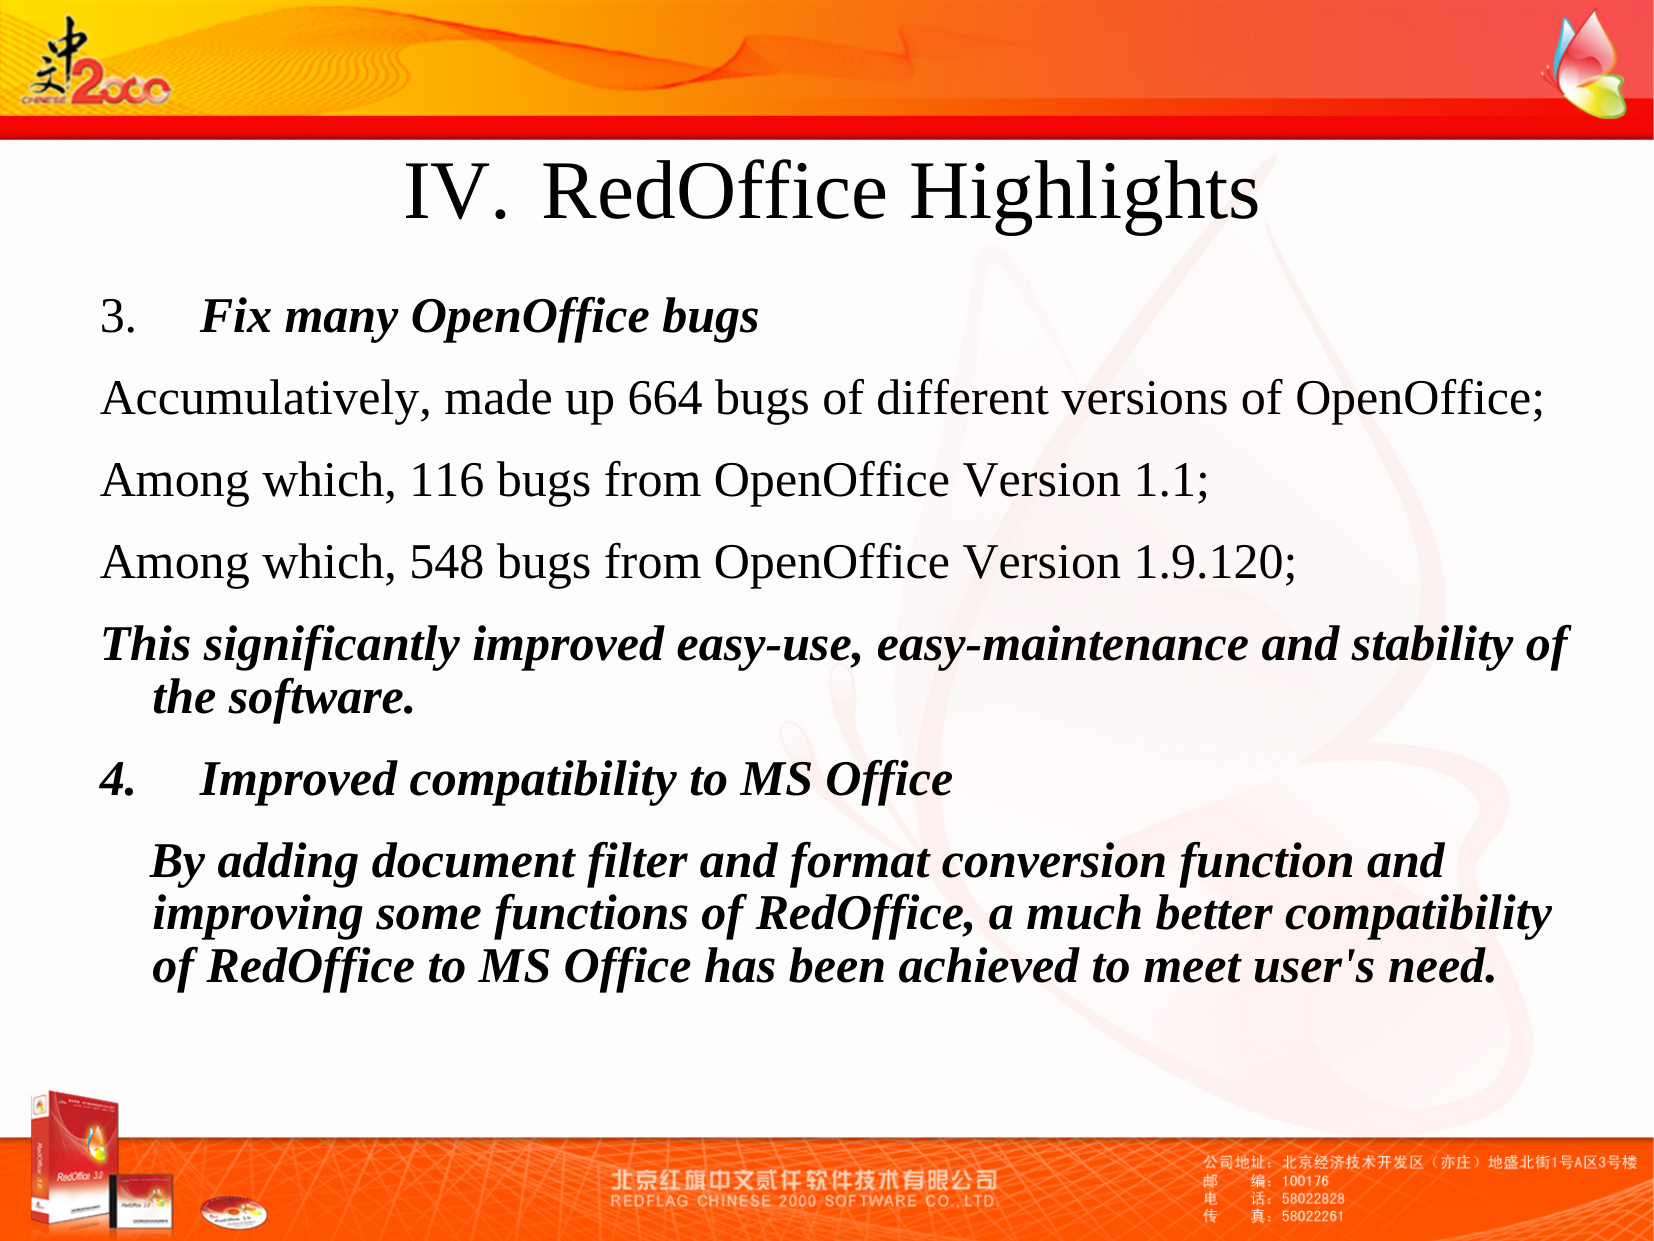

# IV.	 RedOffice Highlights
3.		Fix many OpenOffice bugs
Accumulatively, made up 664 bugs of different versions of OpenOffice;
Among which, 116 bugs from OpenOffice Version 1.1;
Among which, 548 bugs from OpenOffice Version 1.9.120;
This significantly improved easy-use, easy-maintenance and stability of the software.
4.		Improved compatibility to MS Office
 By adding document filter and format conversion function and improving some functions of RedOffice, a much better compatibility of RedOffice to MS Office has been achieved to meet user's need.